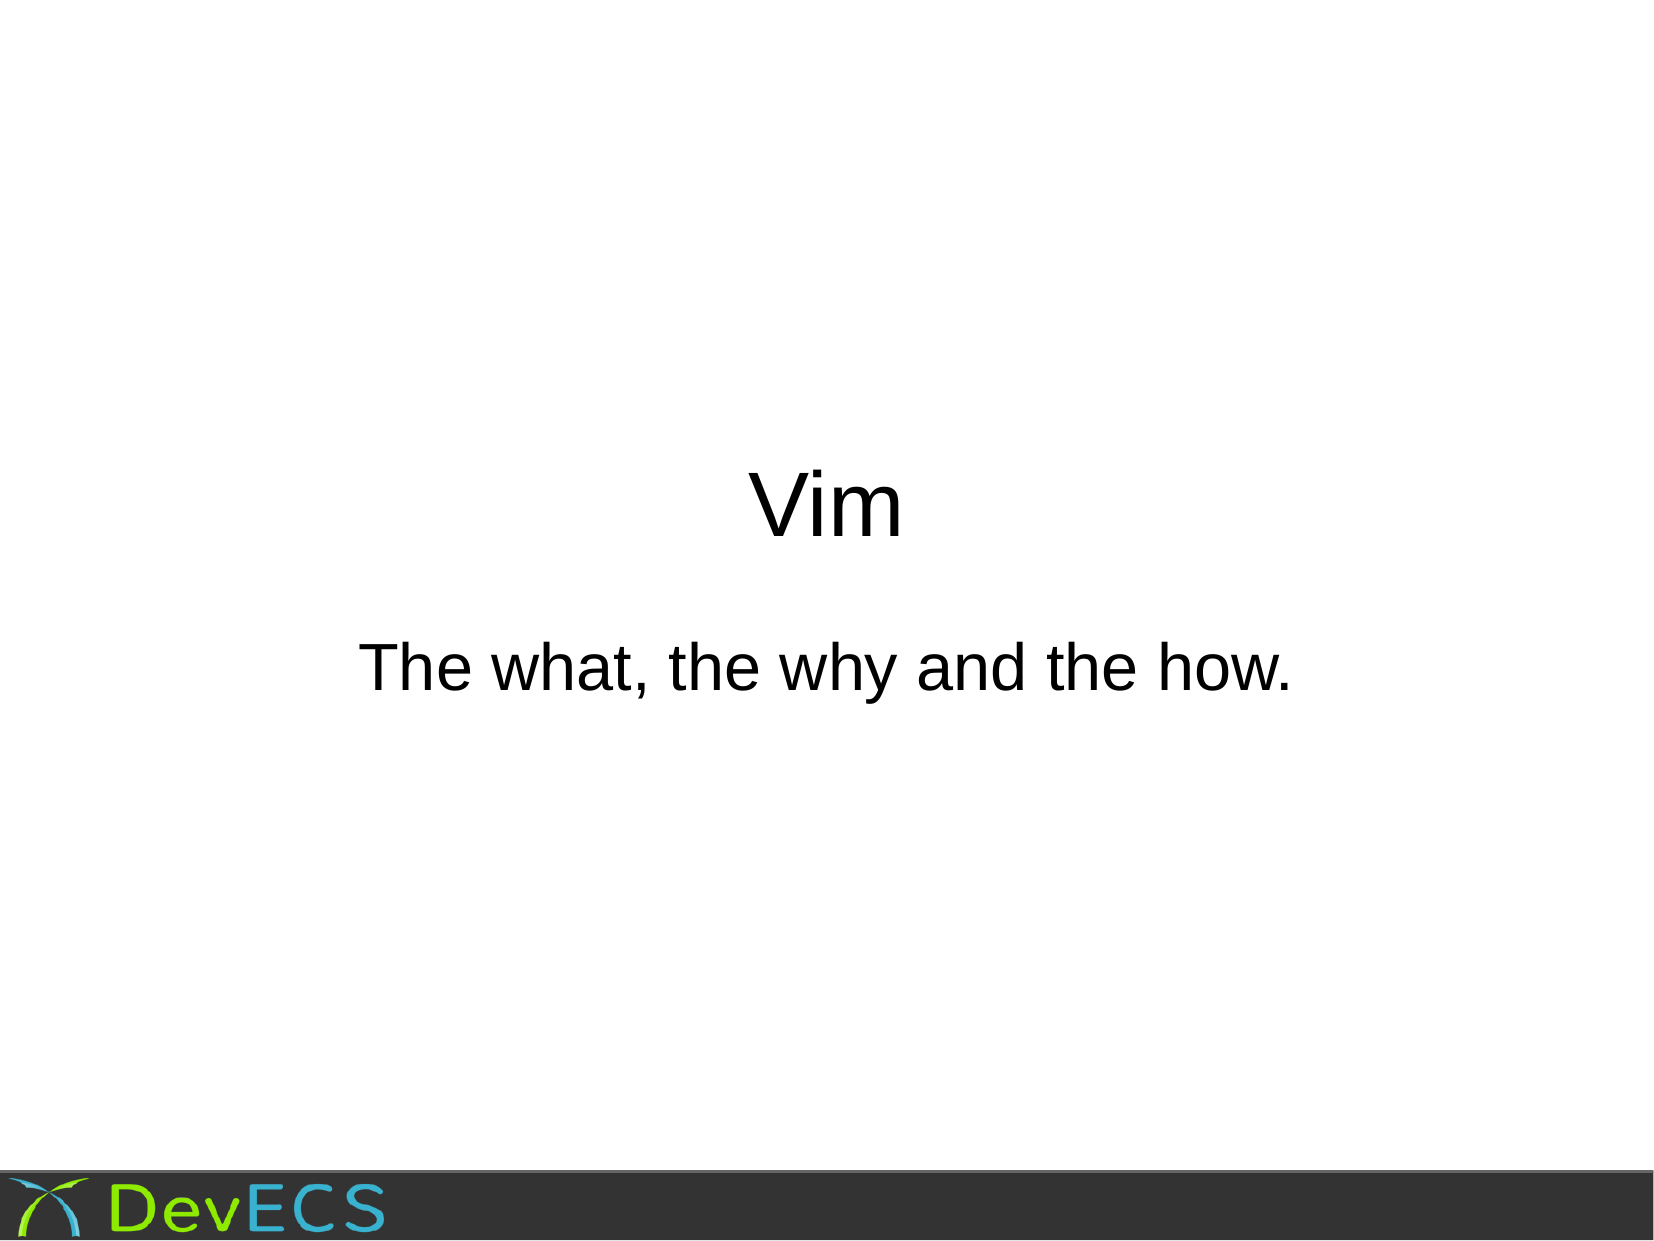

# Vim
The what, the why and the how.